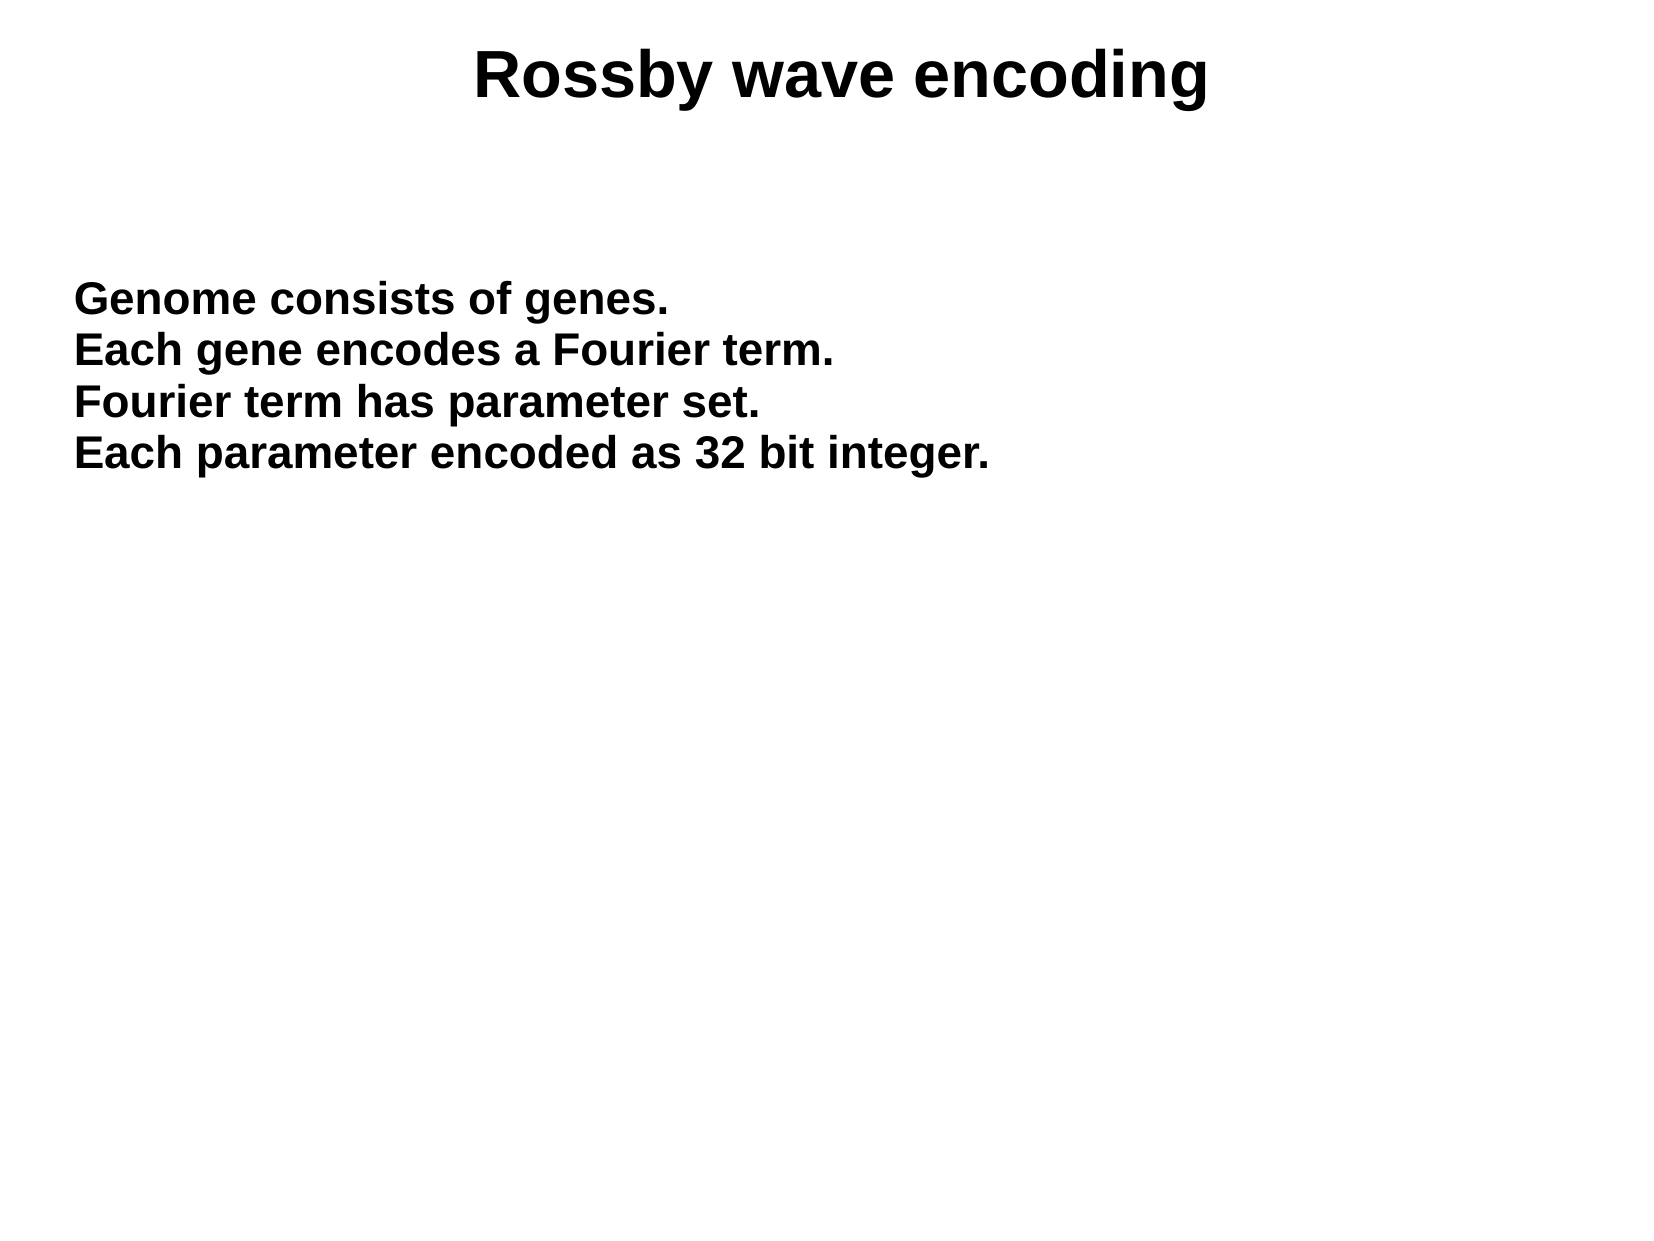

Rossby wave encoding
Genome consists of genes.
Each gene encodes a Fourier term.
Fourier term has parameter set.
Each parameter encoded as 32 bit integer.